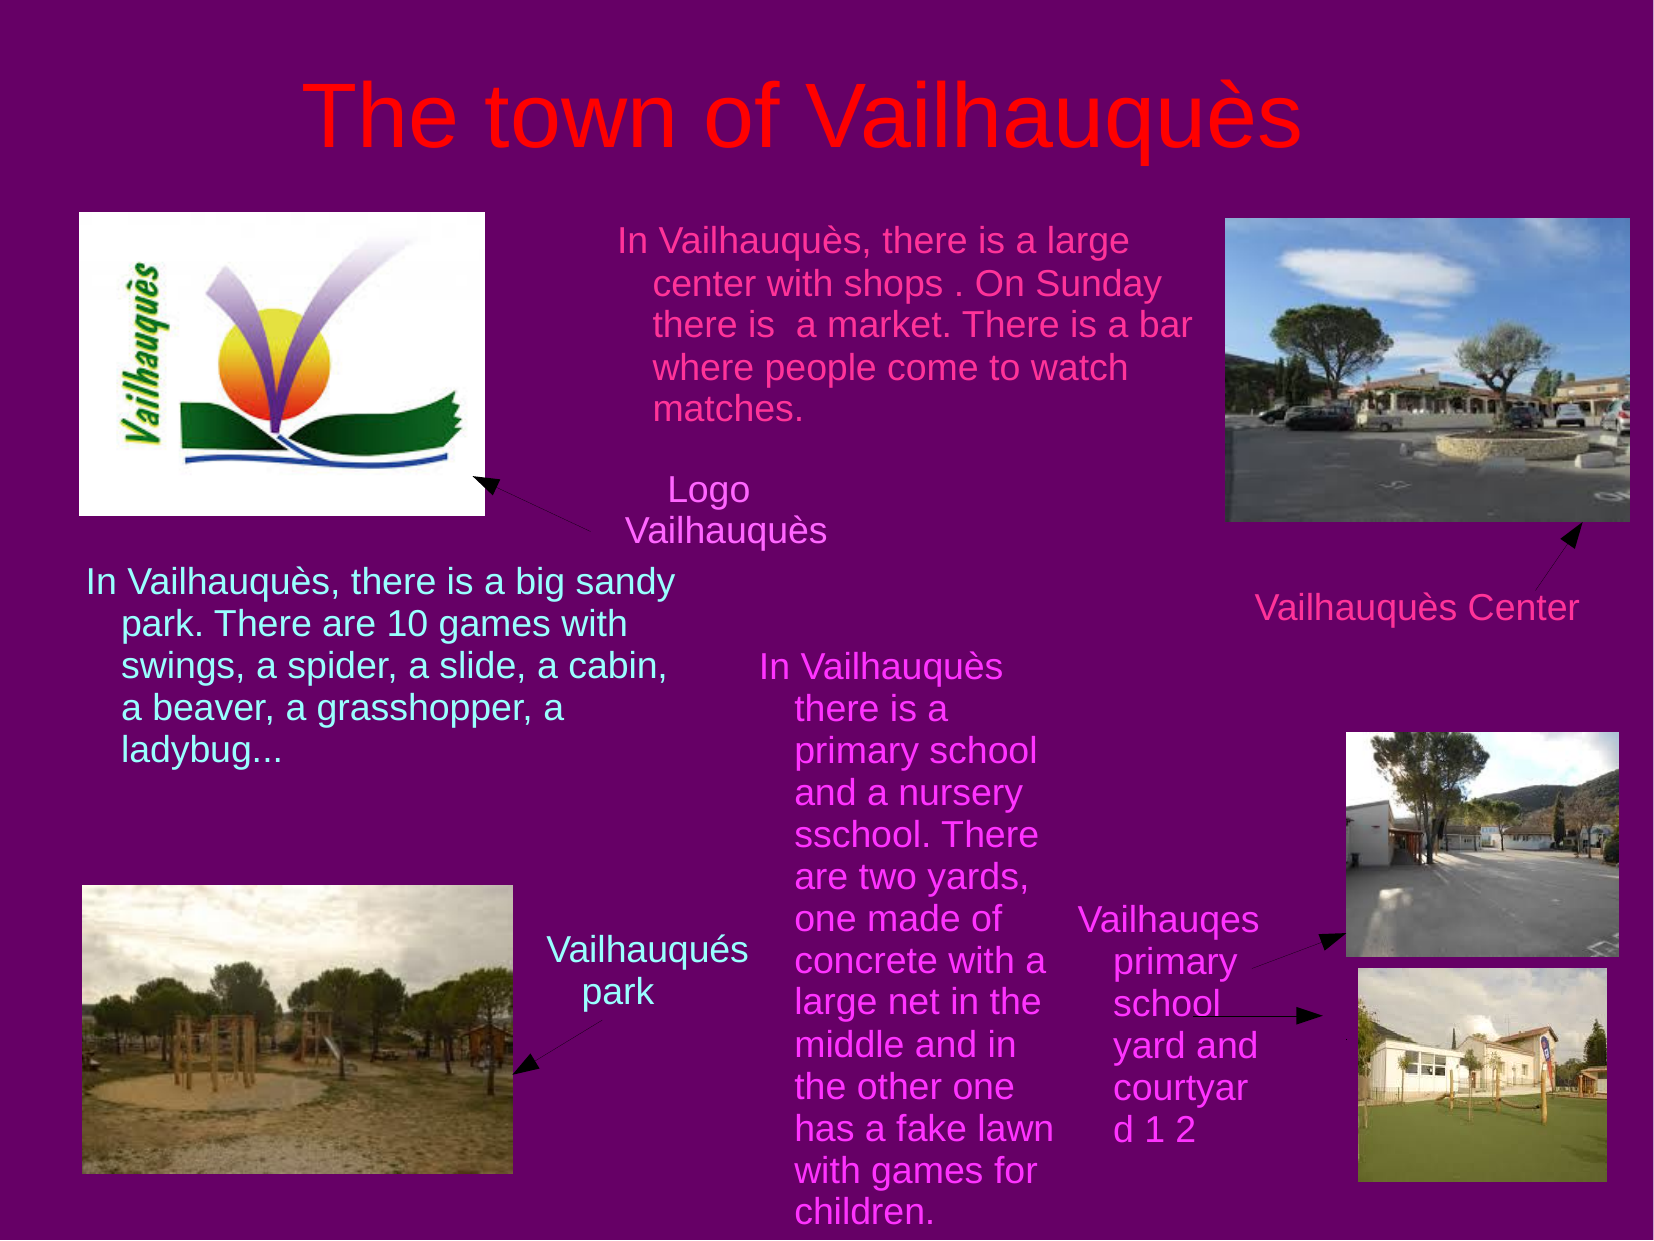

# The town of Vailhauquès
In Vailhauquès, there is a large center with shops . On Sunday there is a market. There is a bar where people come to watch matches.
Logo Vailhauquès
In Vailhauquès, there is a big sandy park. There are 10 games with swings, a spider, a slide, a cabin, a beaver, a grasshopper, a ladybug...
Vailhauquès Center
In Vailhauquès there is a primary school and a nursery sschool. There are two yards, one made of concrete with a large net in the middle and in the other one has a fake lawn with games for children.
Vailhauqes primary school yard and courtyard 1 2
Vailhauqués park